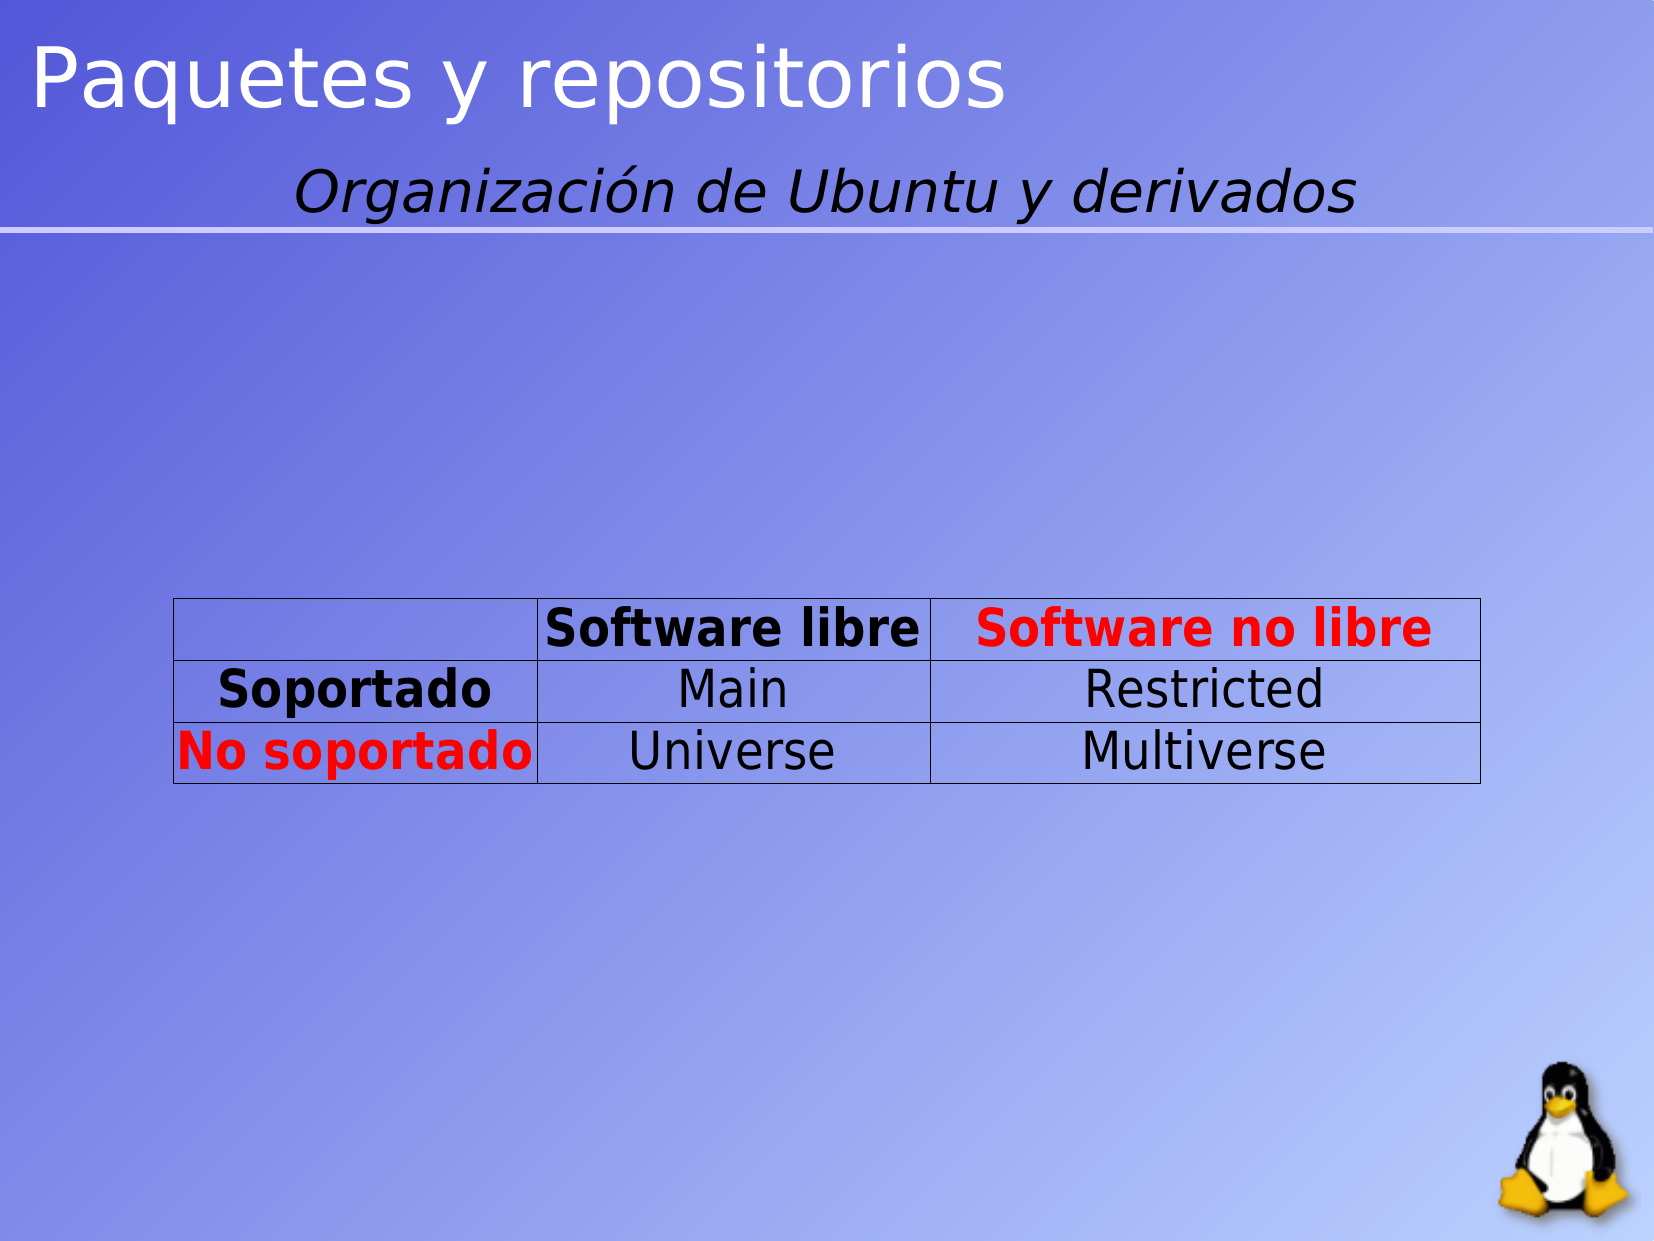

# Paquetes y repositorios
Organización de Ubuntu y derivados